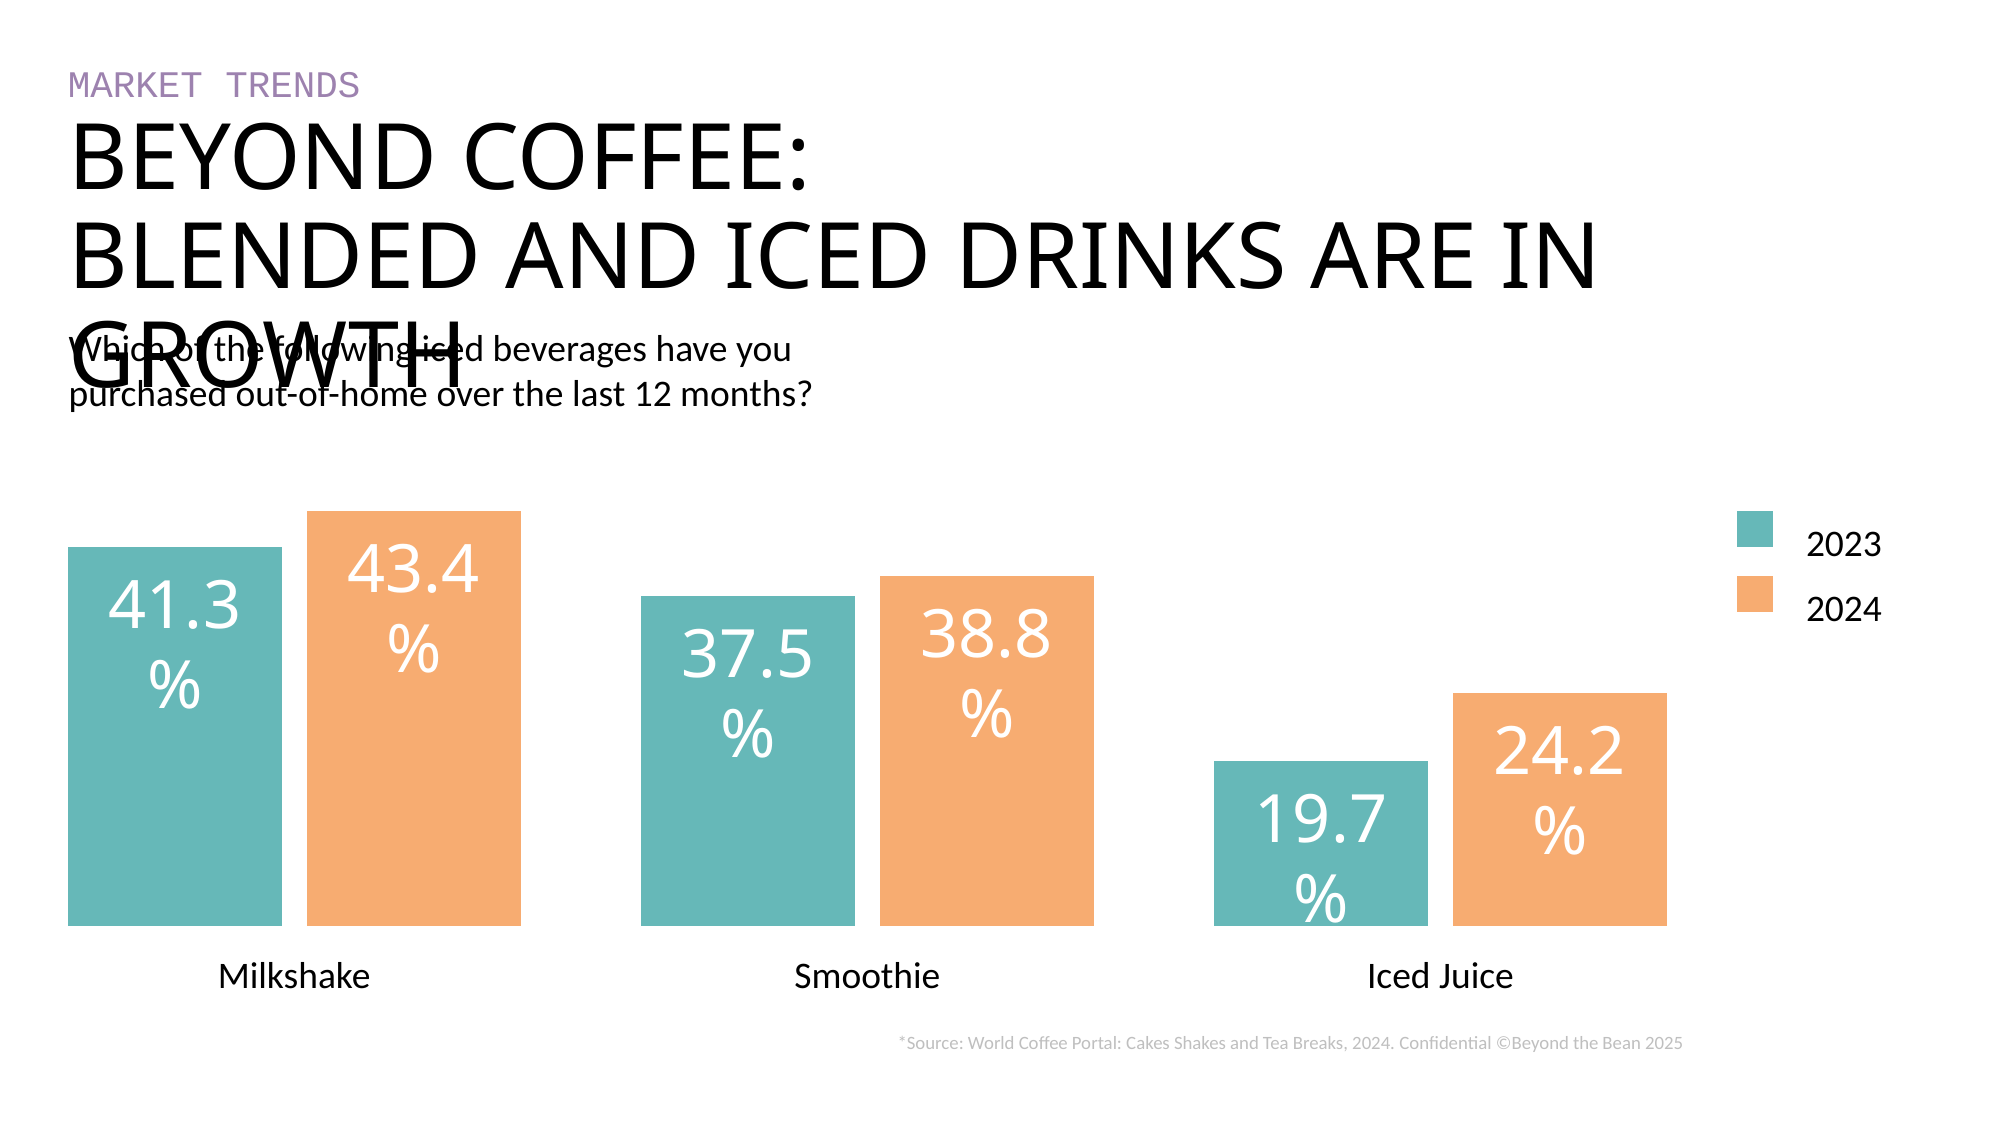

Market trends
Beyond Coffee:
Blended and Iced Drinks are in growth
Which of the following iced beverages have you purchased out-of-home over the last 12 months?
43.4%
2023
41.3%
38.8%
2024
37.5%
24.2%
19.7%
Milkshake
Smoothie
Iced Juice
*Source: World Coffee Portal: Cakes Shakes and Tea Breaks, 2024. Confidential ©Beyond the Bean 2025